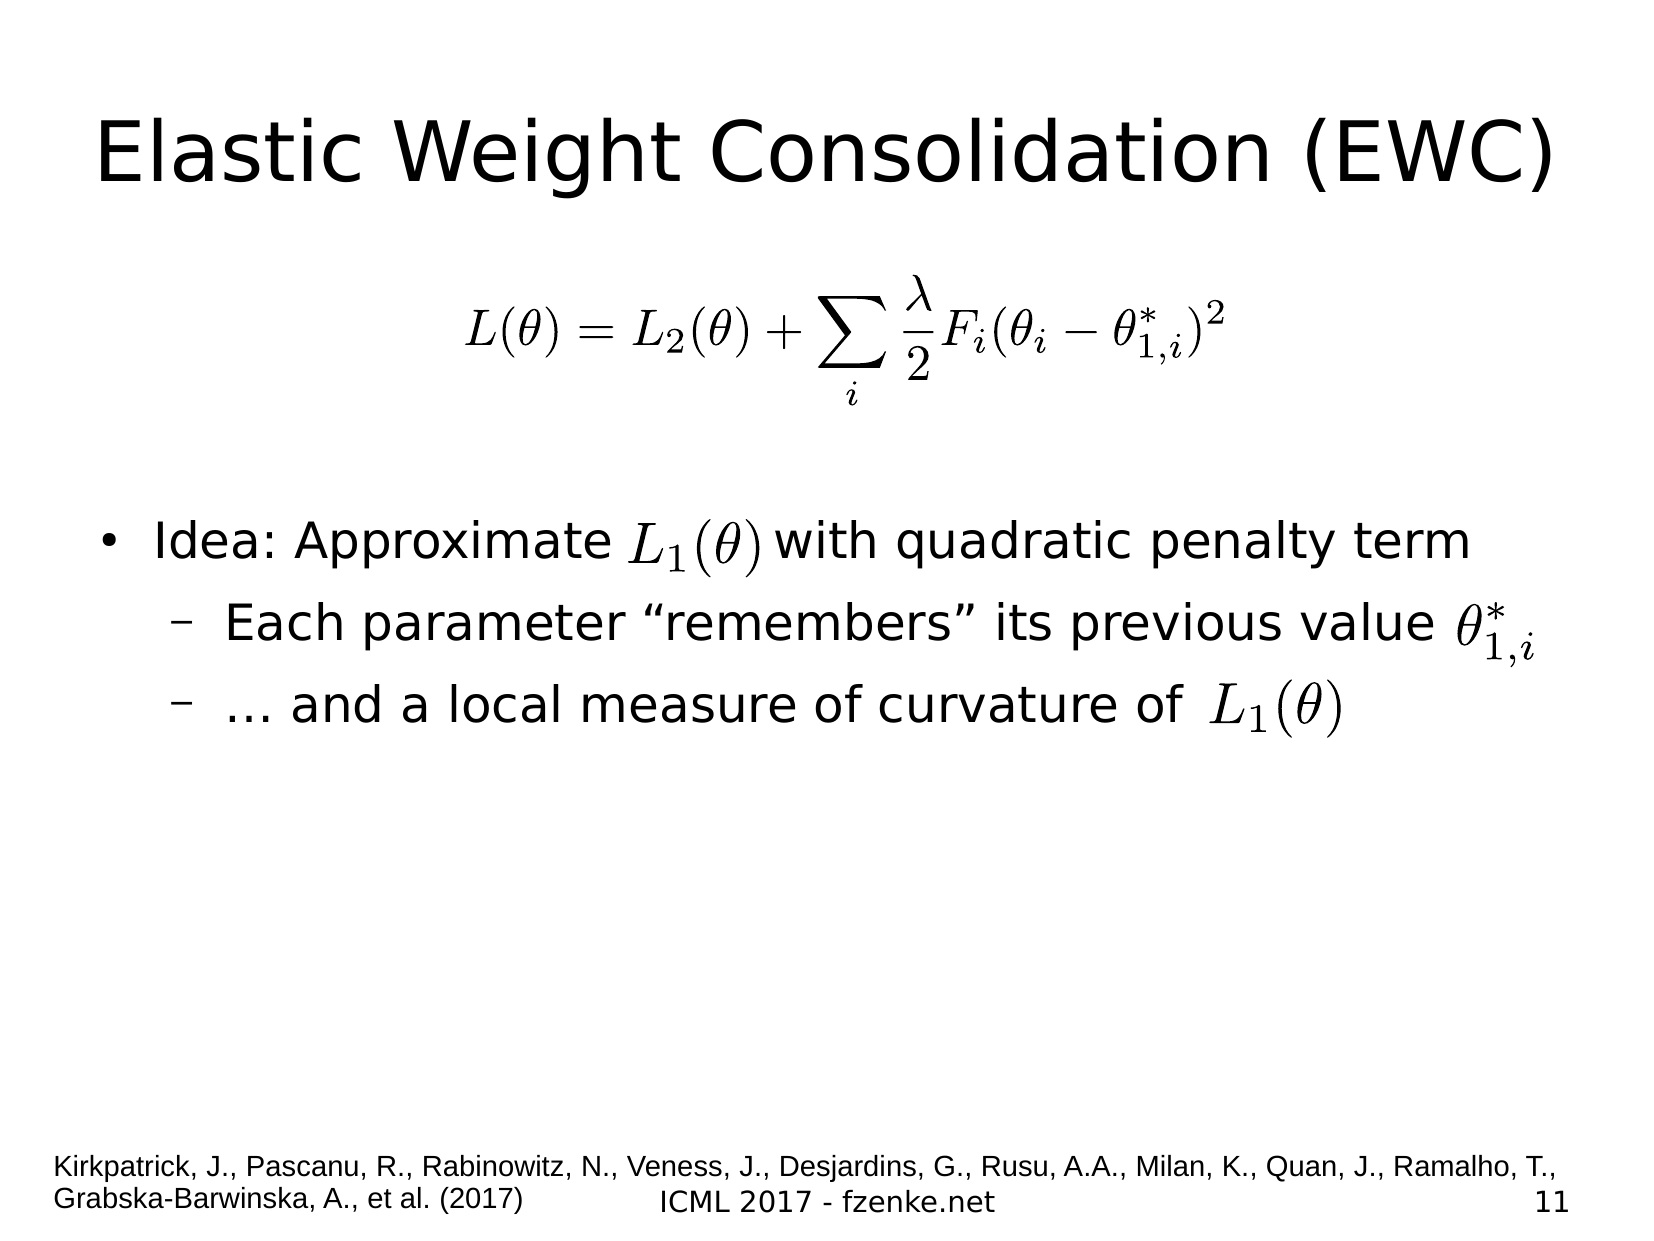

# Elastic Weight Consolidation (EWC)
Idea: Approximate with quadratic penalty term
Each parameter “remembers” its previous value
… and a local measure of curvature of
Kirkpatrick, J., Pascanu, R., Rabinowitz, N., Veness, J., Desjardins, G., Rusu, A.A., Milan, K., Quan, J., Ramalho, T., Grabska-Barwinska, A., et al. (2017)
ICML 2017 - fzenke.net
11